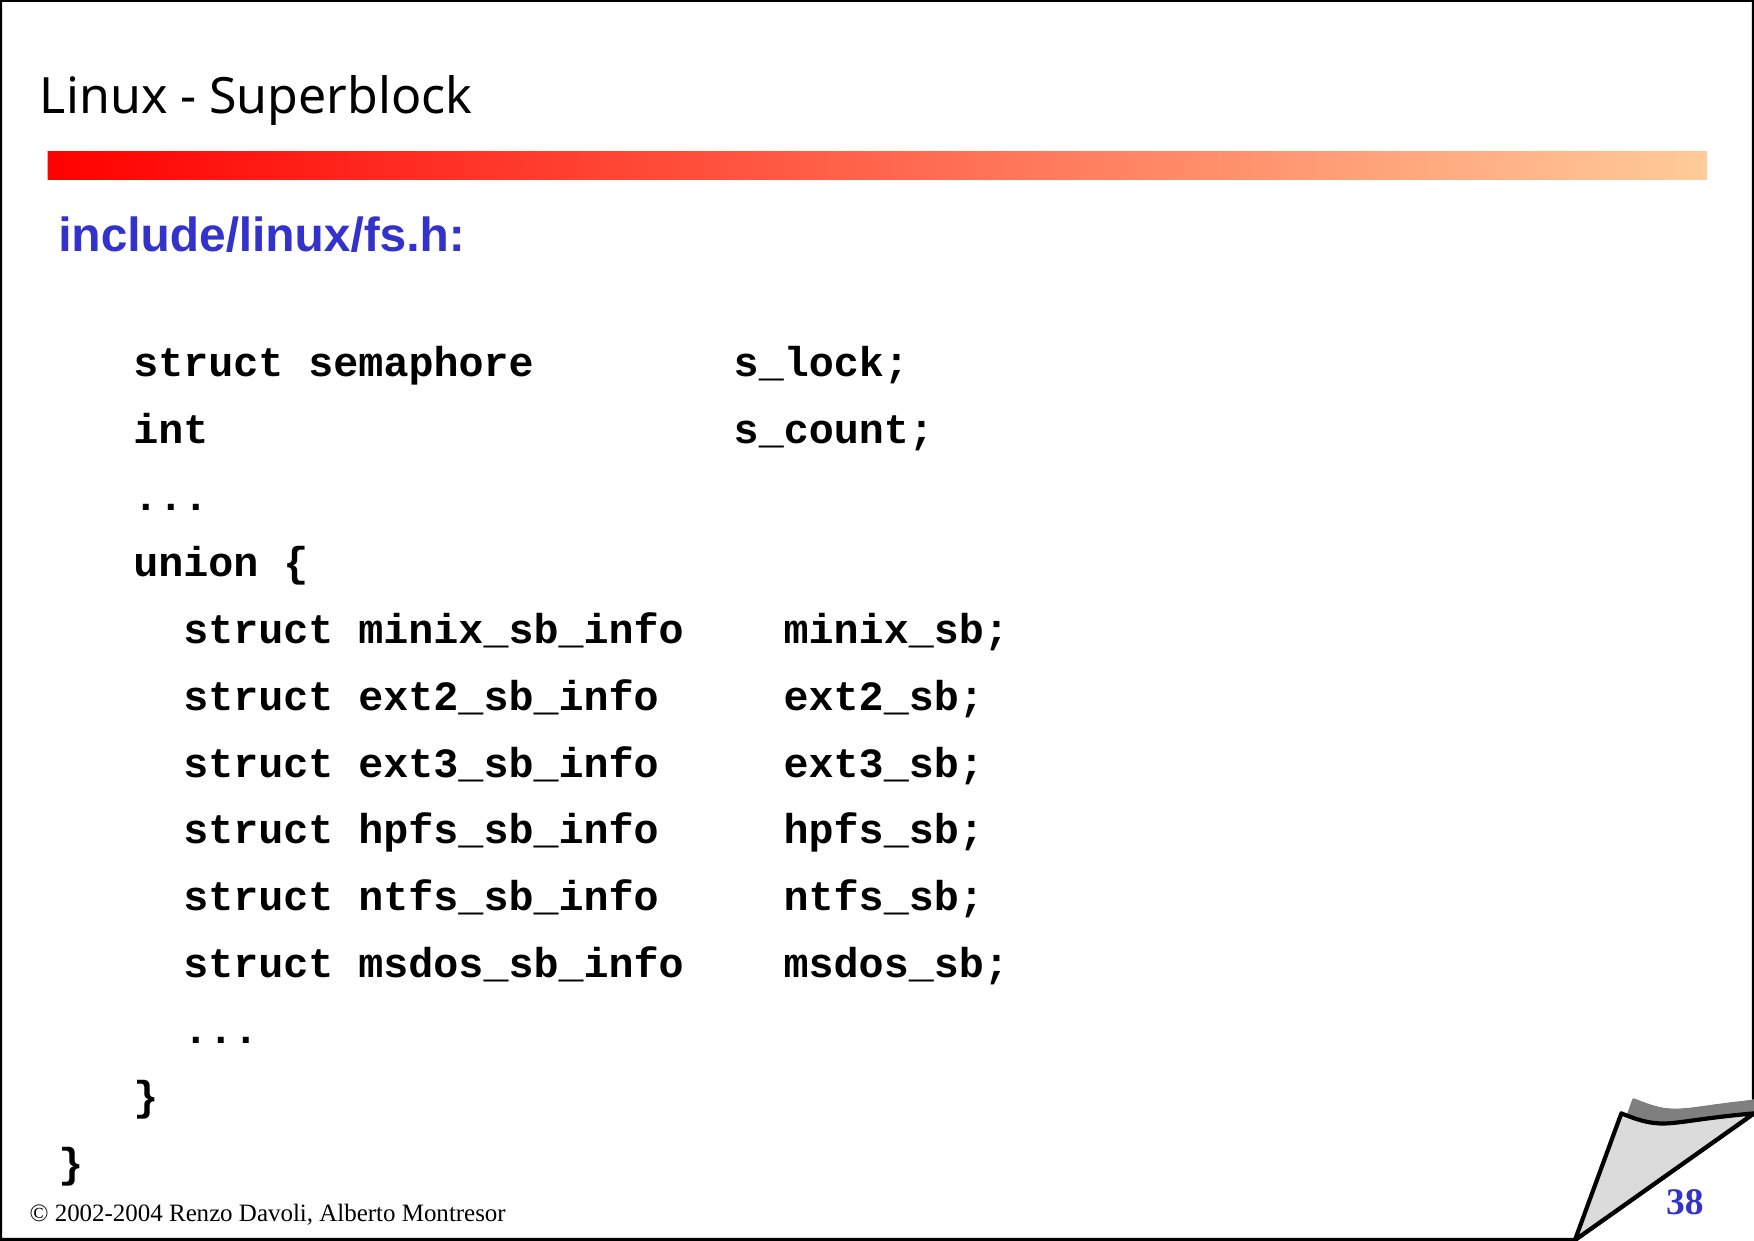

# Linux - Superblock
include/linux/fs.h:
 struct semaphore s_lock;
 int s_count;
 ...
 union {
 struct minix_sb_info minix_sb;
 struct ext2_sb_info ext2_sb;
 struct ext3_sb_info ext3_sb;
 struct hpfs_sb_info hpfs_sb;
 struct ntfs_sb_info ntfs_sb;
 struct msdos_sb_info msdos_sb;
 ...
 }
}